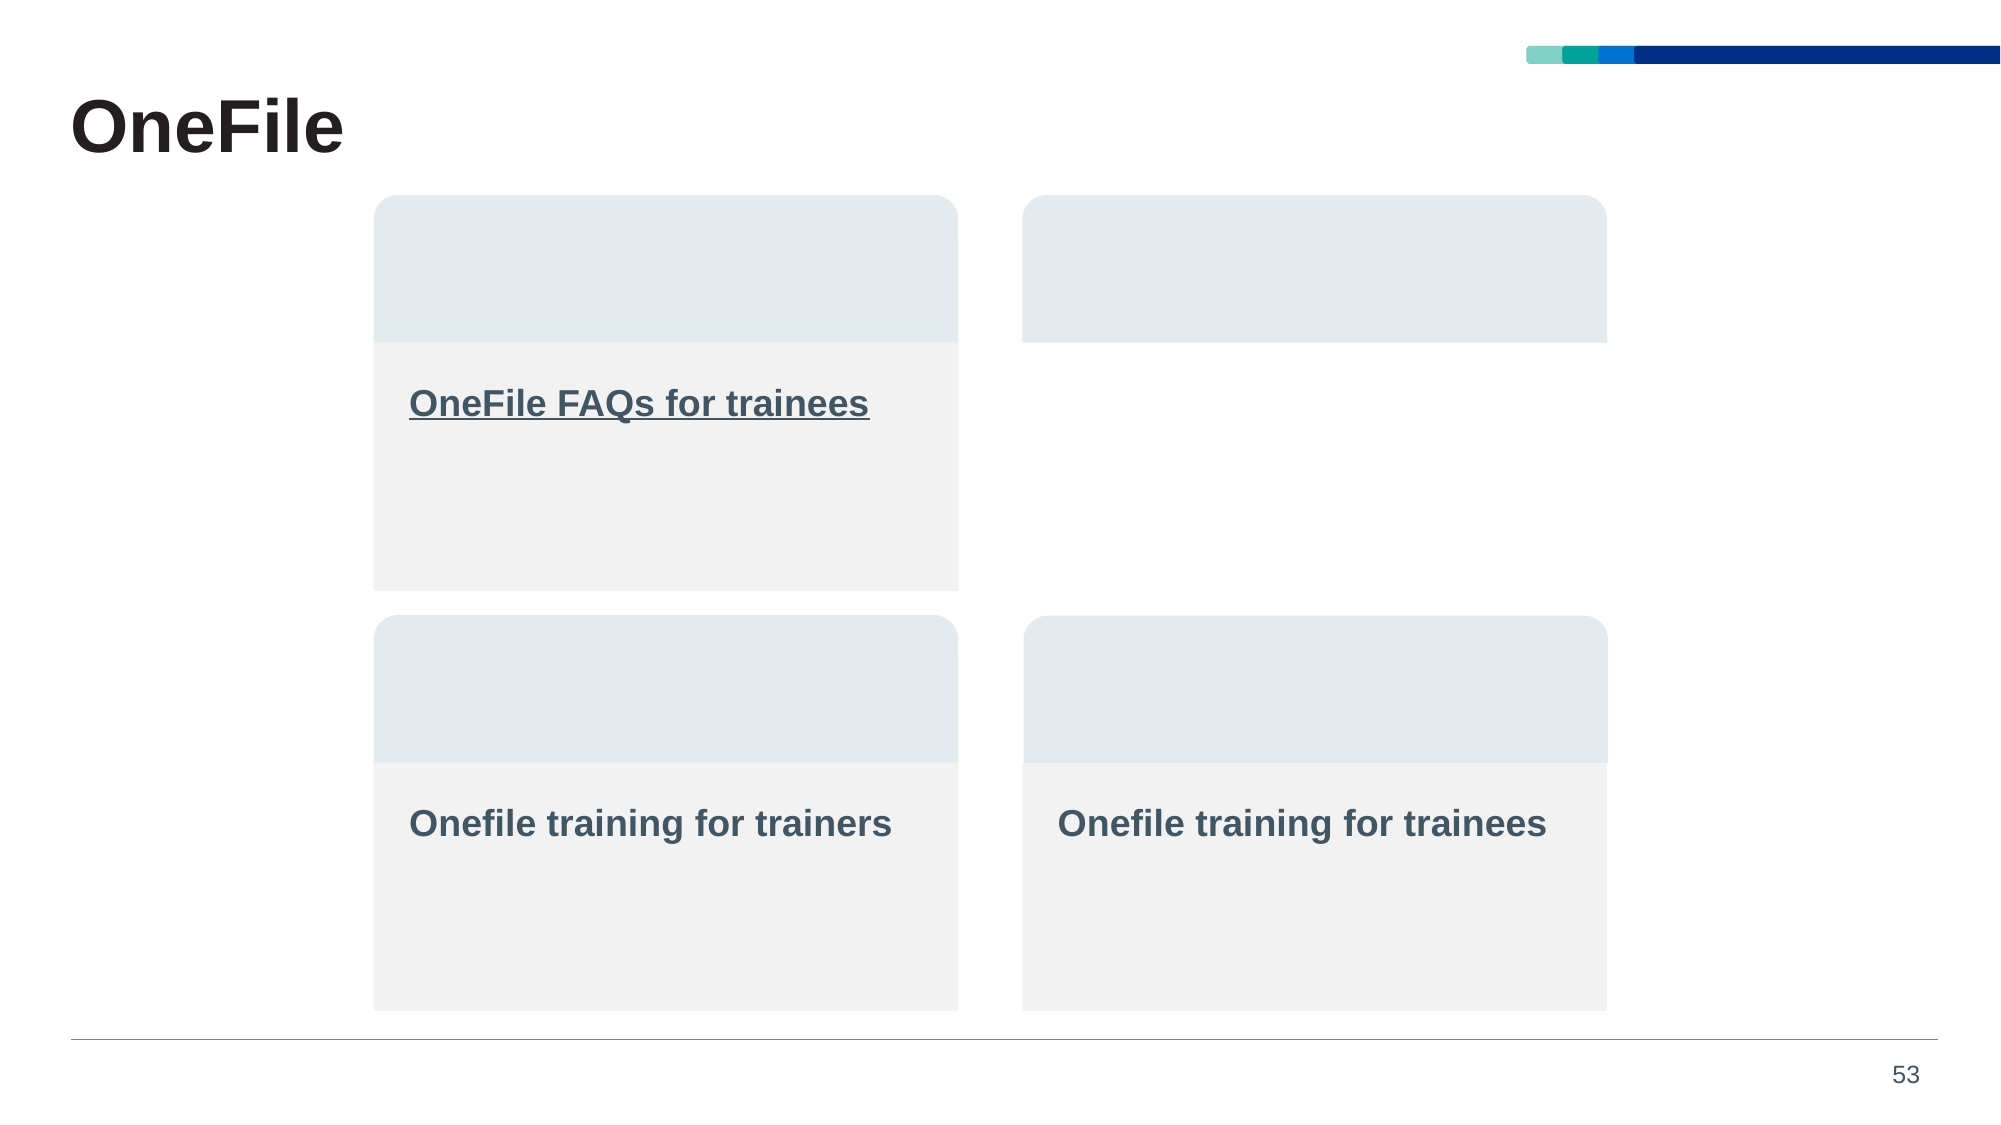

OneFile
# Trainer & assessor accounts trainee generated
OneFile FAQs for trainees
Onefile training for trainers
Onefile training for trainees